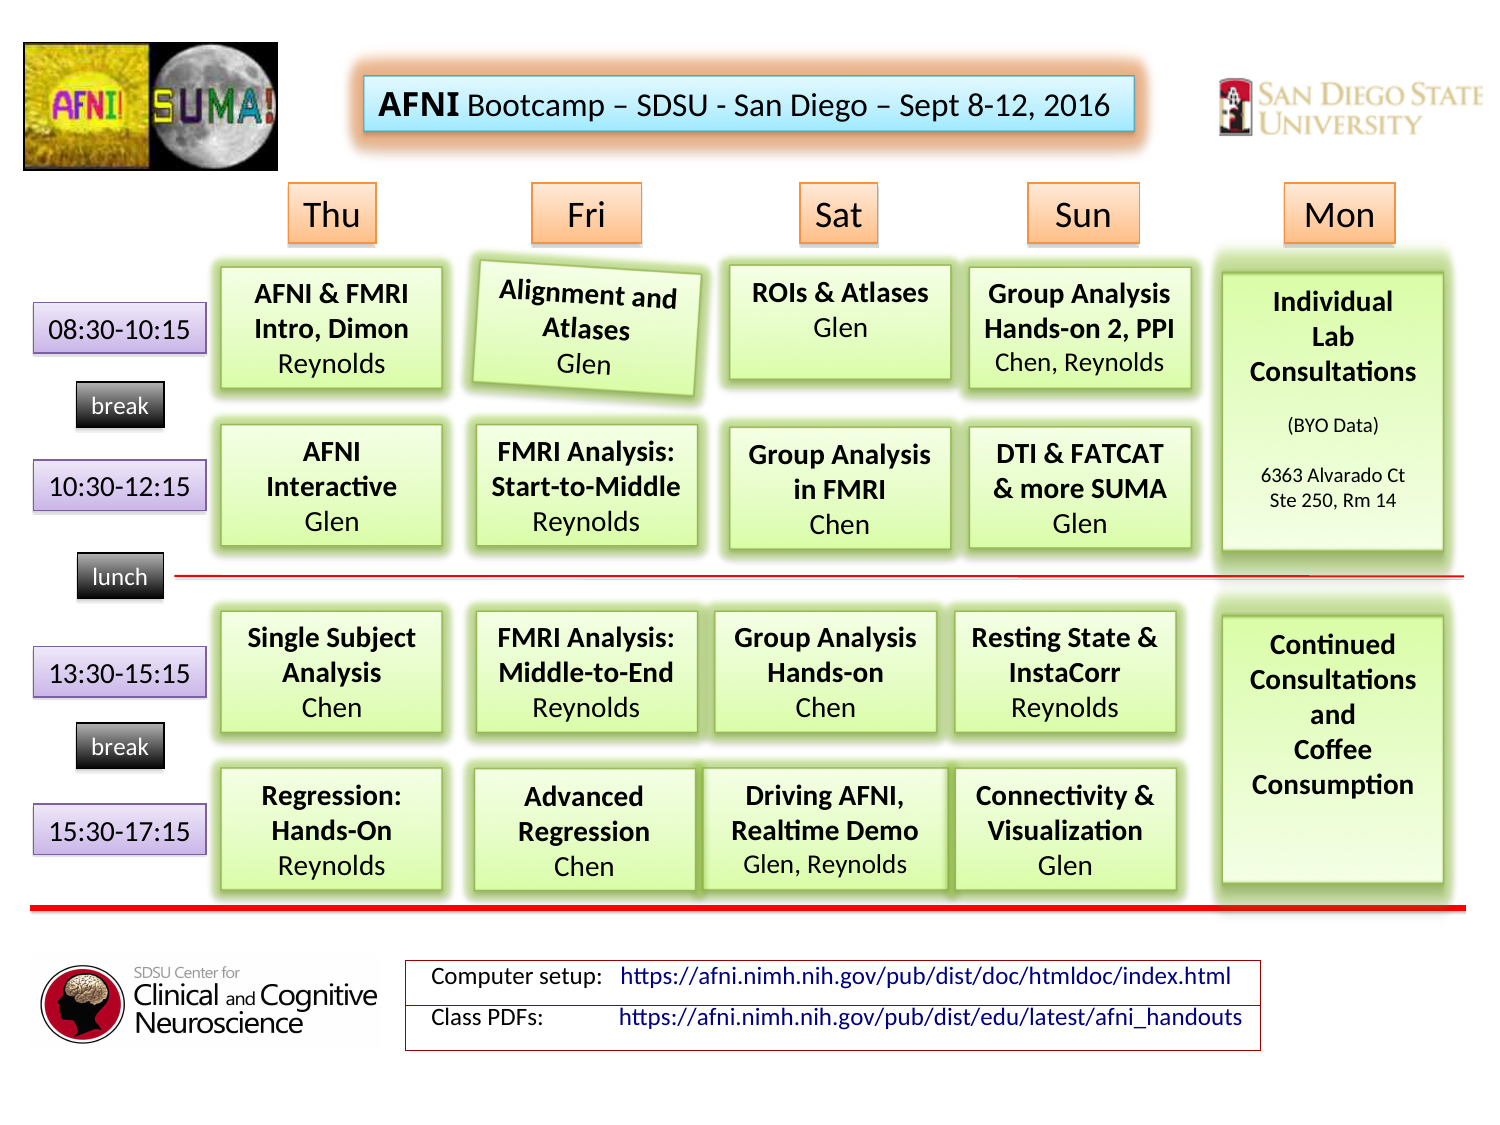

AFNI Bootcamp – SDSU - San Diego – Sept 8-12, 2016
Thu
Fri
Sat
Sun
Mon
Individual
Lab
Consultations
(BYO Data)
6363 Alvarado Ct
Ste 250, Rm 14
Alignment and
Atlases
Glen
ROIs & Atlases
Glen
AFNI & FMRI Intro, Dimon
Reynolds
Group Analysis Hands-on 2, PPI
Chen, Reynolds
08:30-10:15
break
AFNI Interactive
Glen
FMRI Analysis: Start-to-Middle
Reynolds
DTI & FATCAT
& more SUMA
Glen
Group Analysis in FMRI
Chen
10:30-12:15
lunch
Continued
Consultations
and
Coffee
Consumption
Single Subject Analysis
Chen
FMRI Analysis: Middle-to-End
Reynolds
Group Analysis Hands-on
Chen
Resting State & InstaCorr
Reynolds
13:30-15:15
break
Advanced Regression
Chen
Regression: Hands-On
Reynolds
Driving AFNI,
Realtime Demo
Glen, Reynolds
Connectivity & Visualization Glen
15:30-17:15
Computer setup: https://afni.nimh.nih.gov/pub/dist/doc/htmldoc/index.html
Class PDFs: https://afni.nimh.nih.gov/pub/dist/edu/latest/afni_handouts